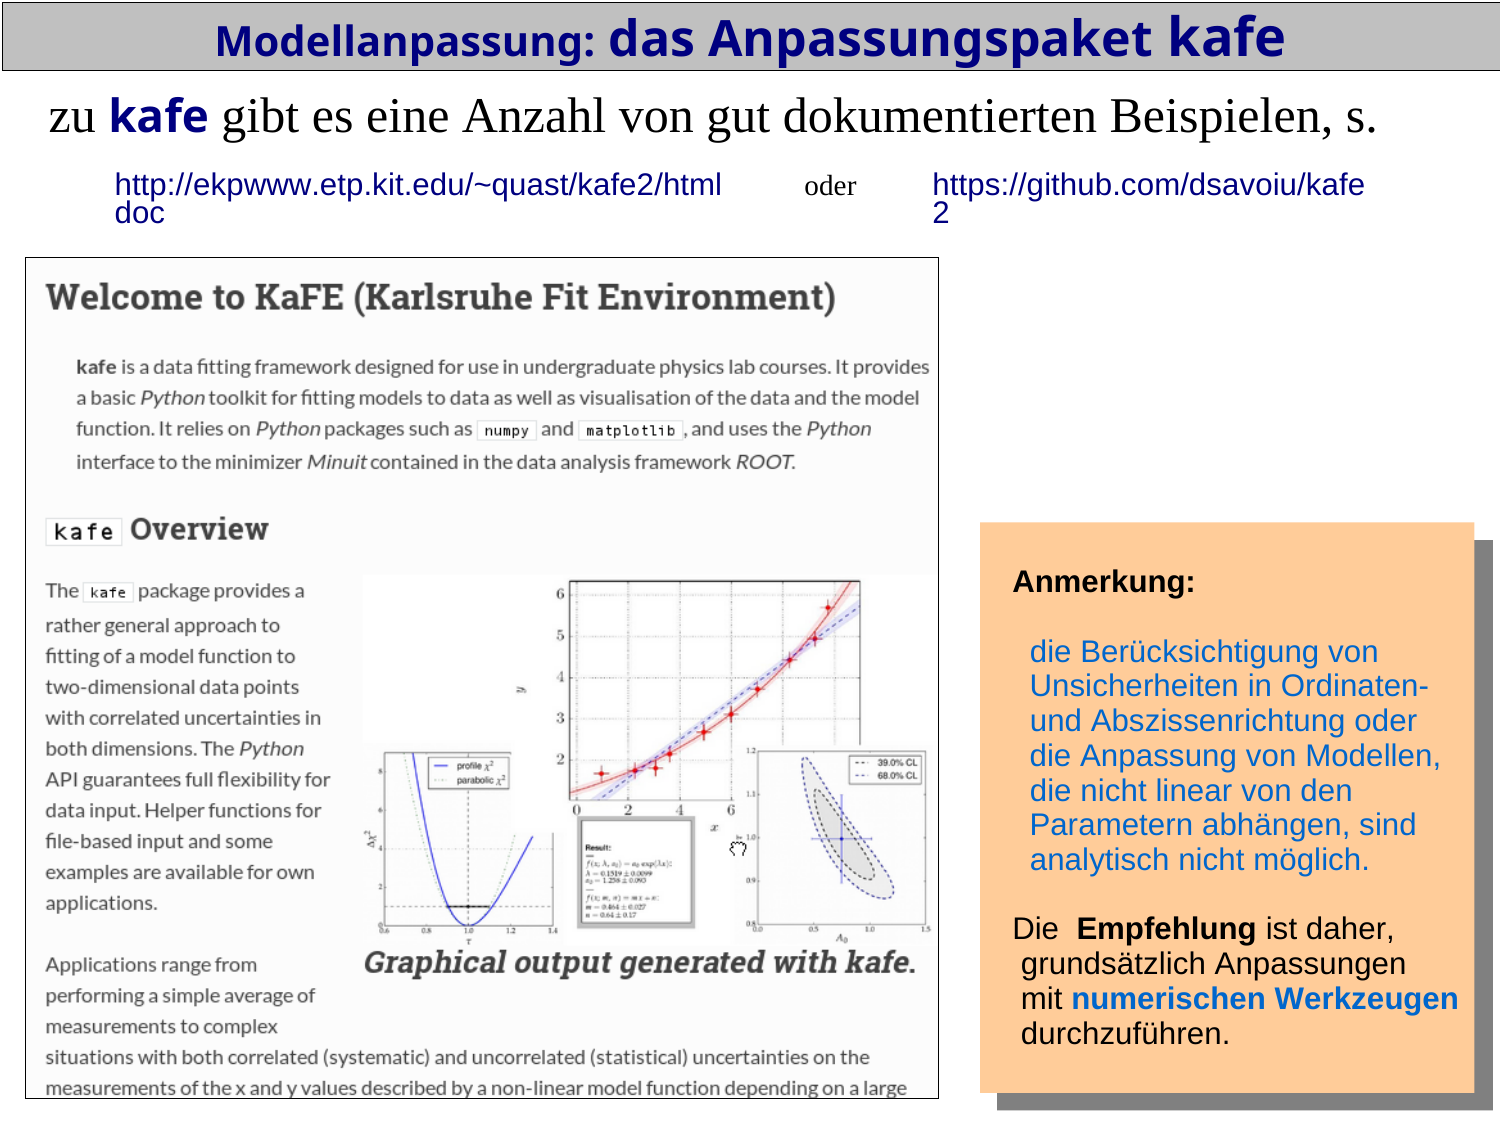

# Modellanpassung: das Anpassungspaket kafe
zu kafe gibt es eine Anzahl von gut dokumentierten Beispielen, s.
oder
http://ekpwww.etp.kit.edu/~quast/kafe2/htmldoc
https://github.com/dsavoiu/kafe2
 Anmerkung:
 die Berücksichtigung von
 Unsicherheiten in Ordinaten-
 und Abszissenrichtung oder
 die Anpassung von Modellen,
 die nicht linear von den
 Parametern abhängen, sind
 analytisch nicht möglich.
 Die Empfehlung ist daher,
 grundsätzlich Anpassungen
 mit numerischen Werkzeugen
 durchzuführen.